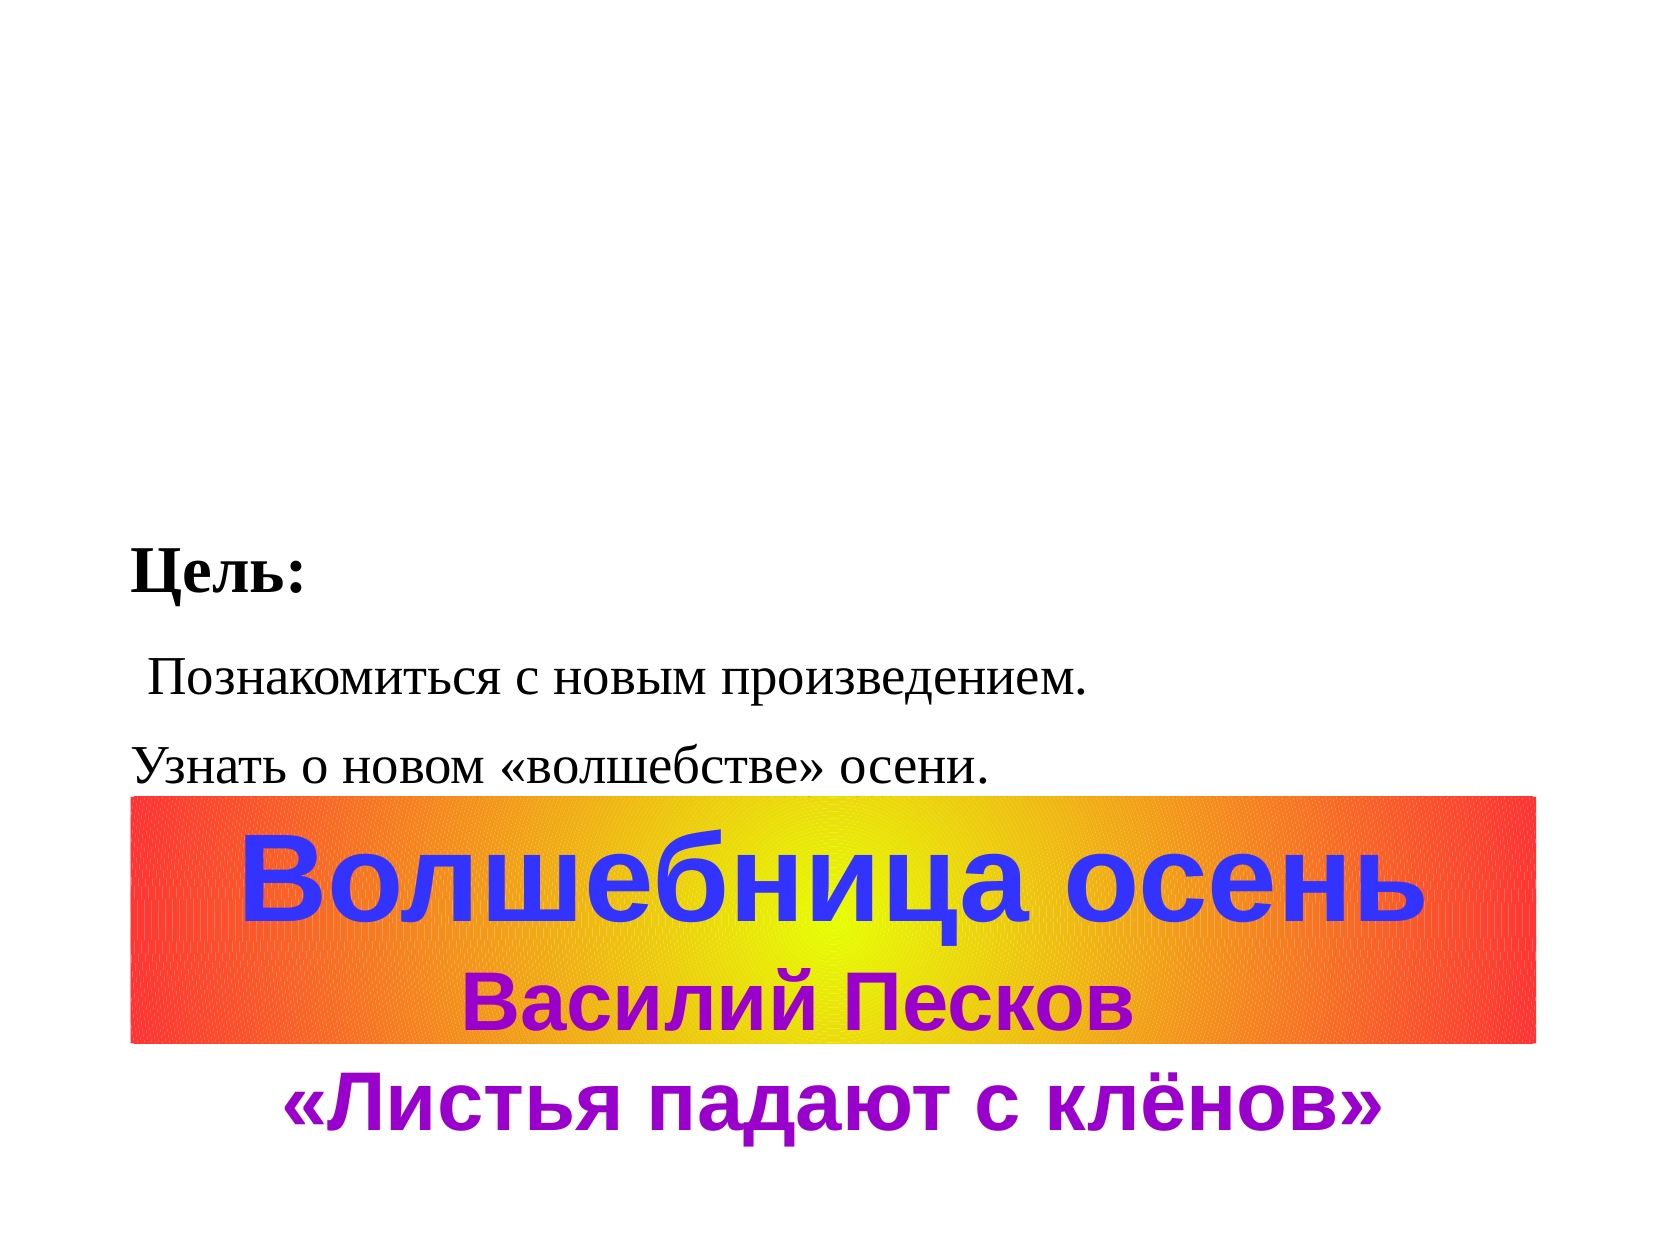

Цель:
 Познакомиться с новым произведением.
Узнать о новом «волшебстве» осени.
# Волшебница осень Василий Песков «Листья падают с клёнов»